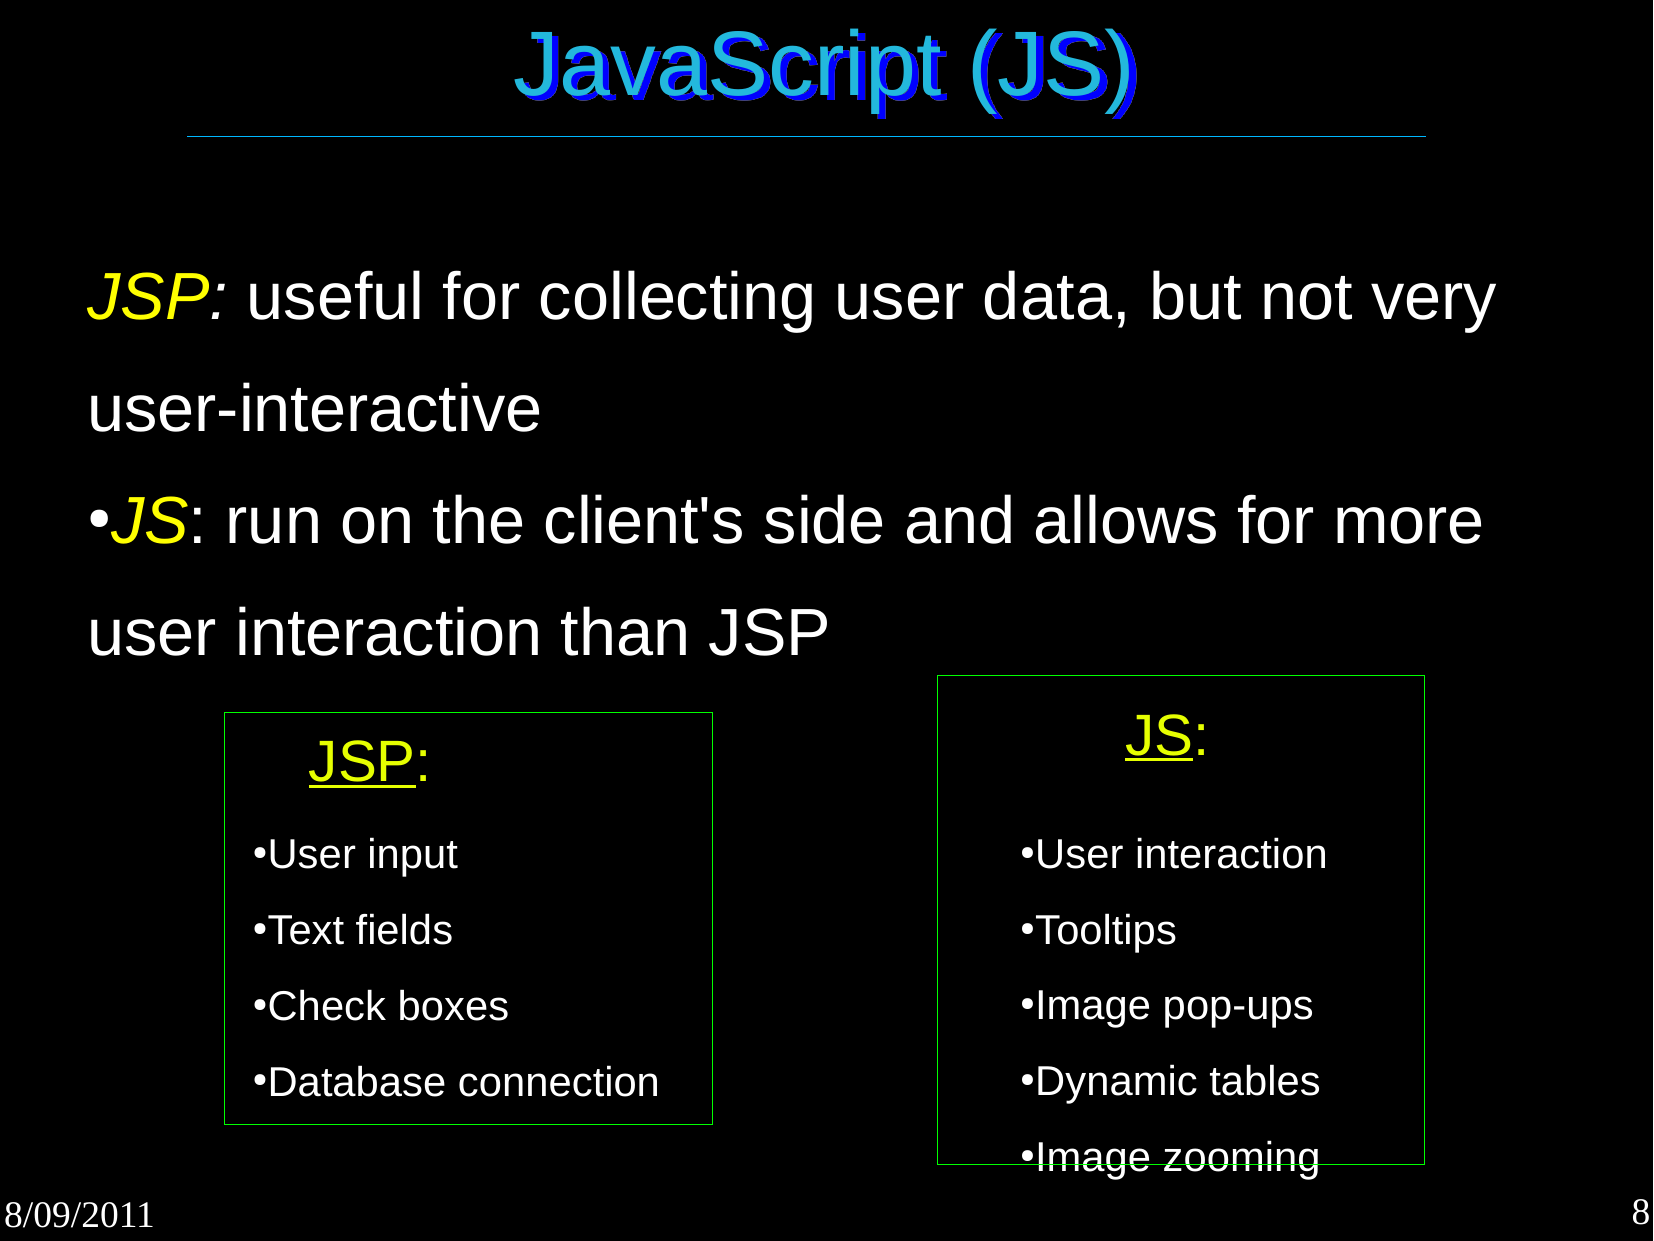

JavaScript (JS)
JSP: useful for collecting user data, but not very user-interactive
JS: run on the client's side and allows for more user interaction than JSP
JS:
JSP:
User input
Text fields
Check boxes
Database connection
User interaction
Tooltips
Image pop-ups
Dynamic tables
Image zooming
8
8/09/2011